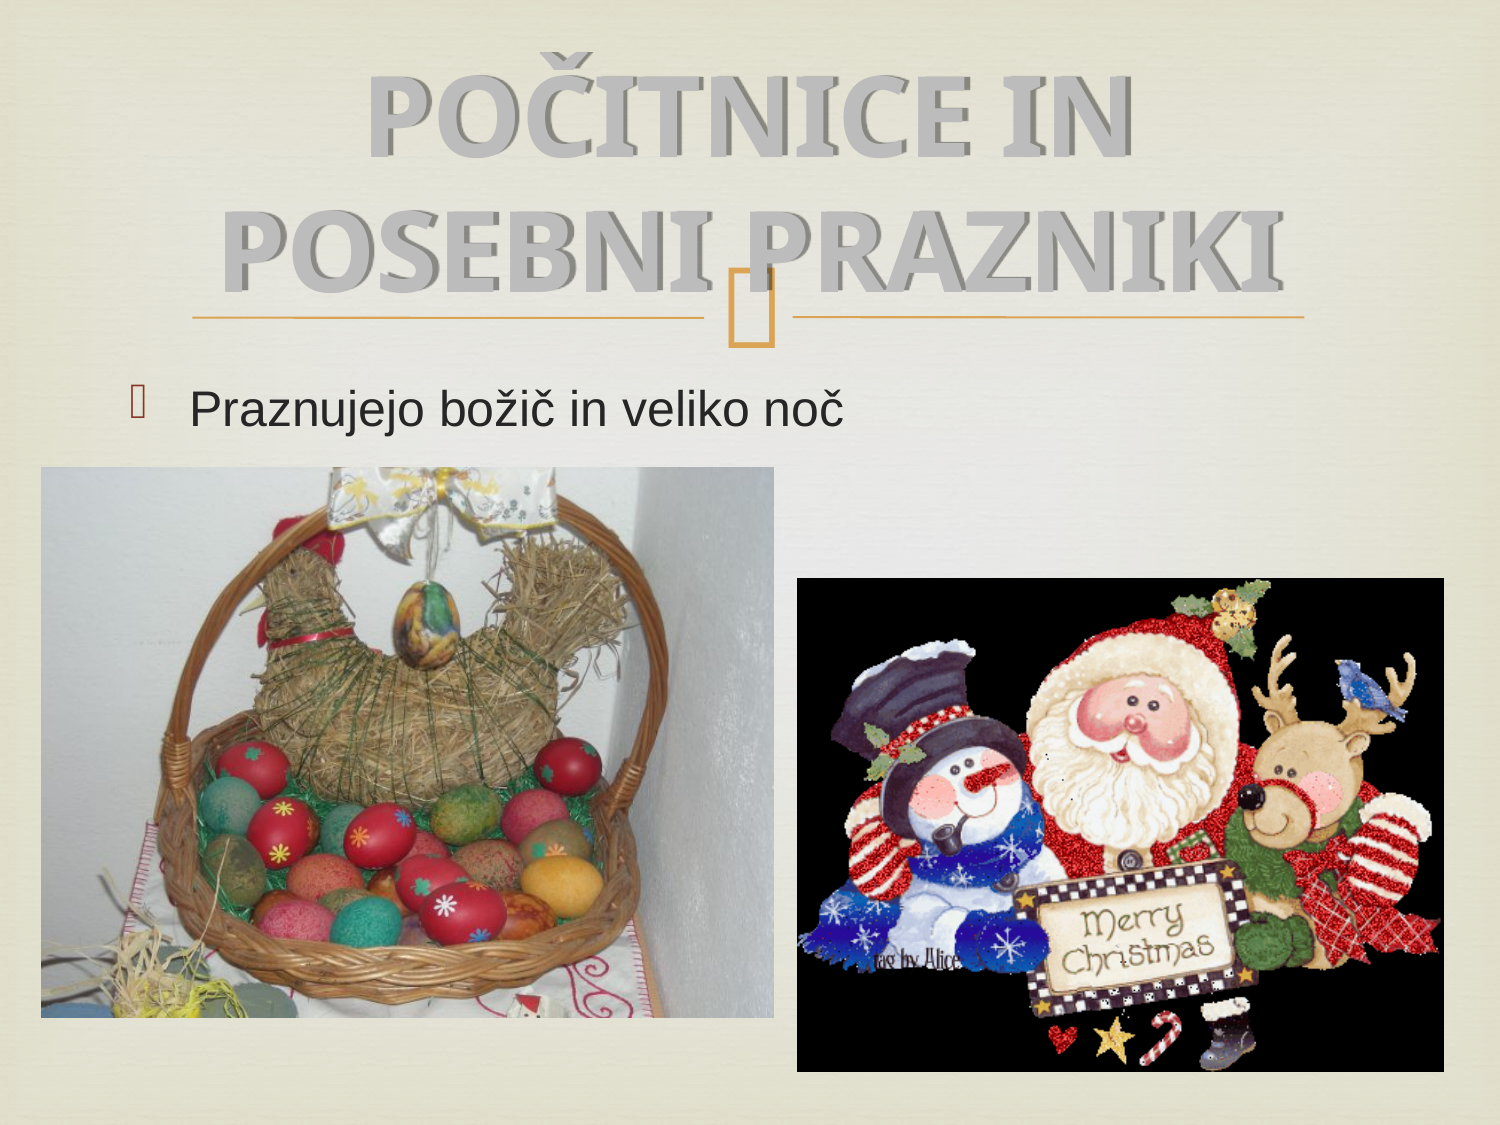

POČITNICE IN POSEBNI PRAZNIKI
# Praznujejo božič in veliko noč